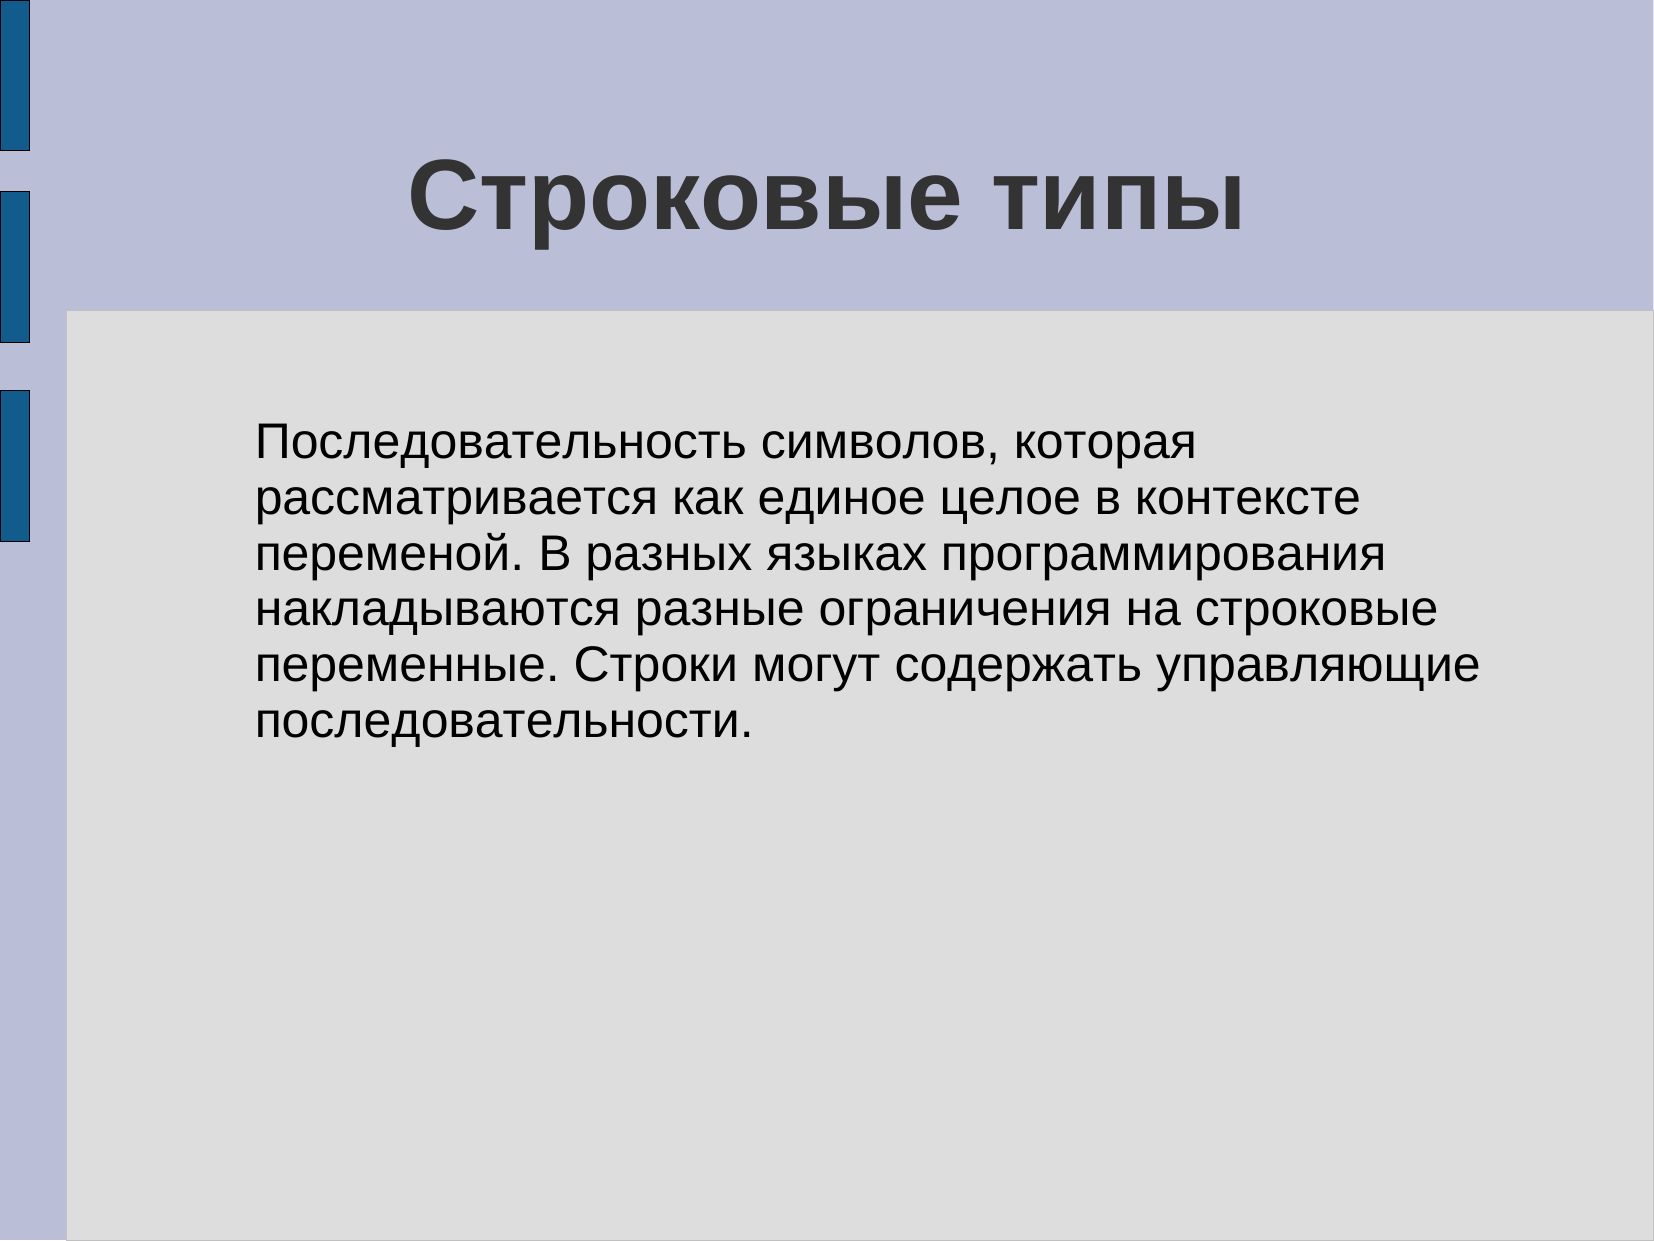

# Строковые типы
Последовательность символов, которая рассматривается как единое целое в контексте переменой. В разных языках программирования накладываются разные ограничения на строковые переменные. Строки могут содержать управляющие последовательности.